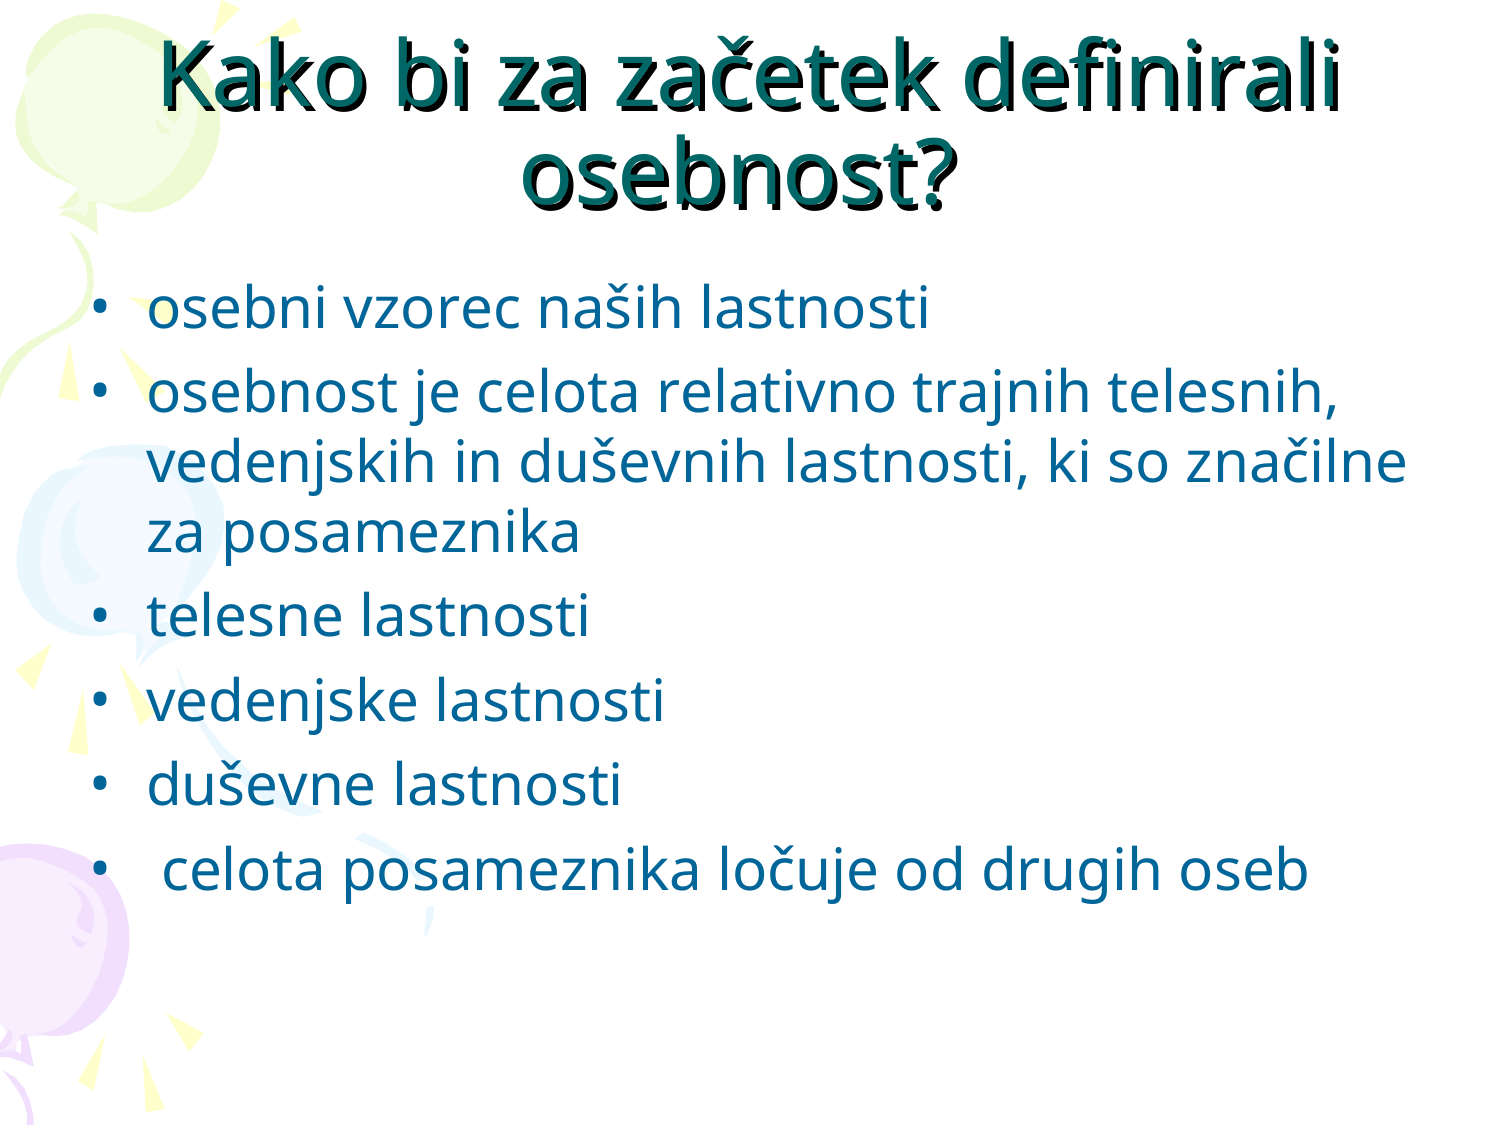

# Kako bi za začetek definirali osebnost?
osebni vzorec naših lastnosti
osebnost je celota relativno trajnih telesnih, vedenjskih in duševnih lastnosti, ki so značilne za posameznika
telesne lastnosti
vedenjske lastnosti
duševne lastnosti
 celota posameznika ločuje od drugih oseb